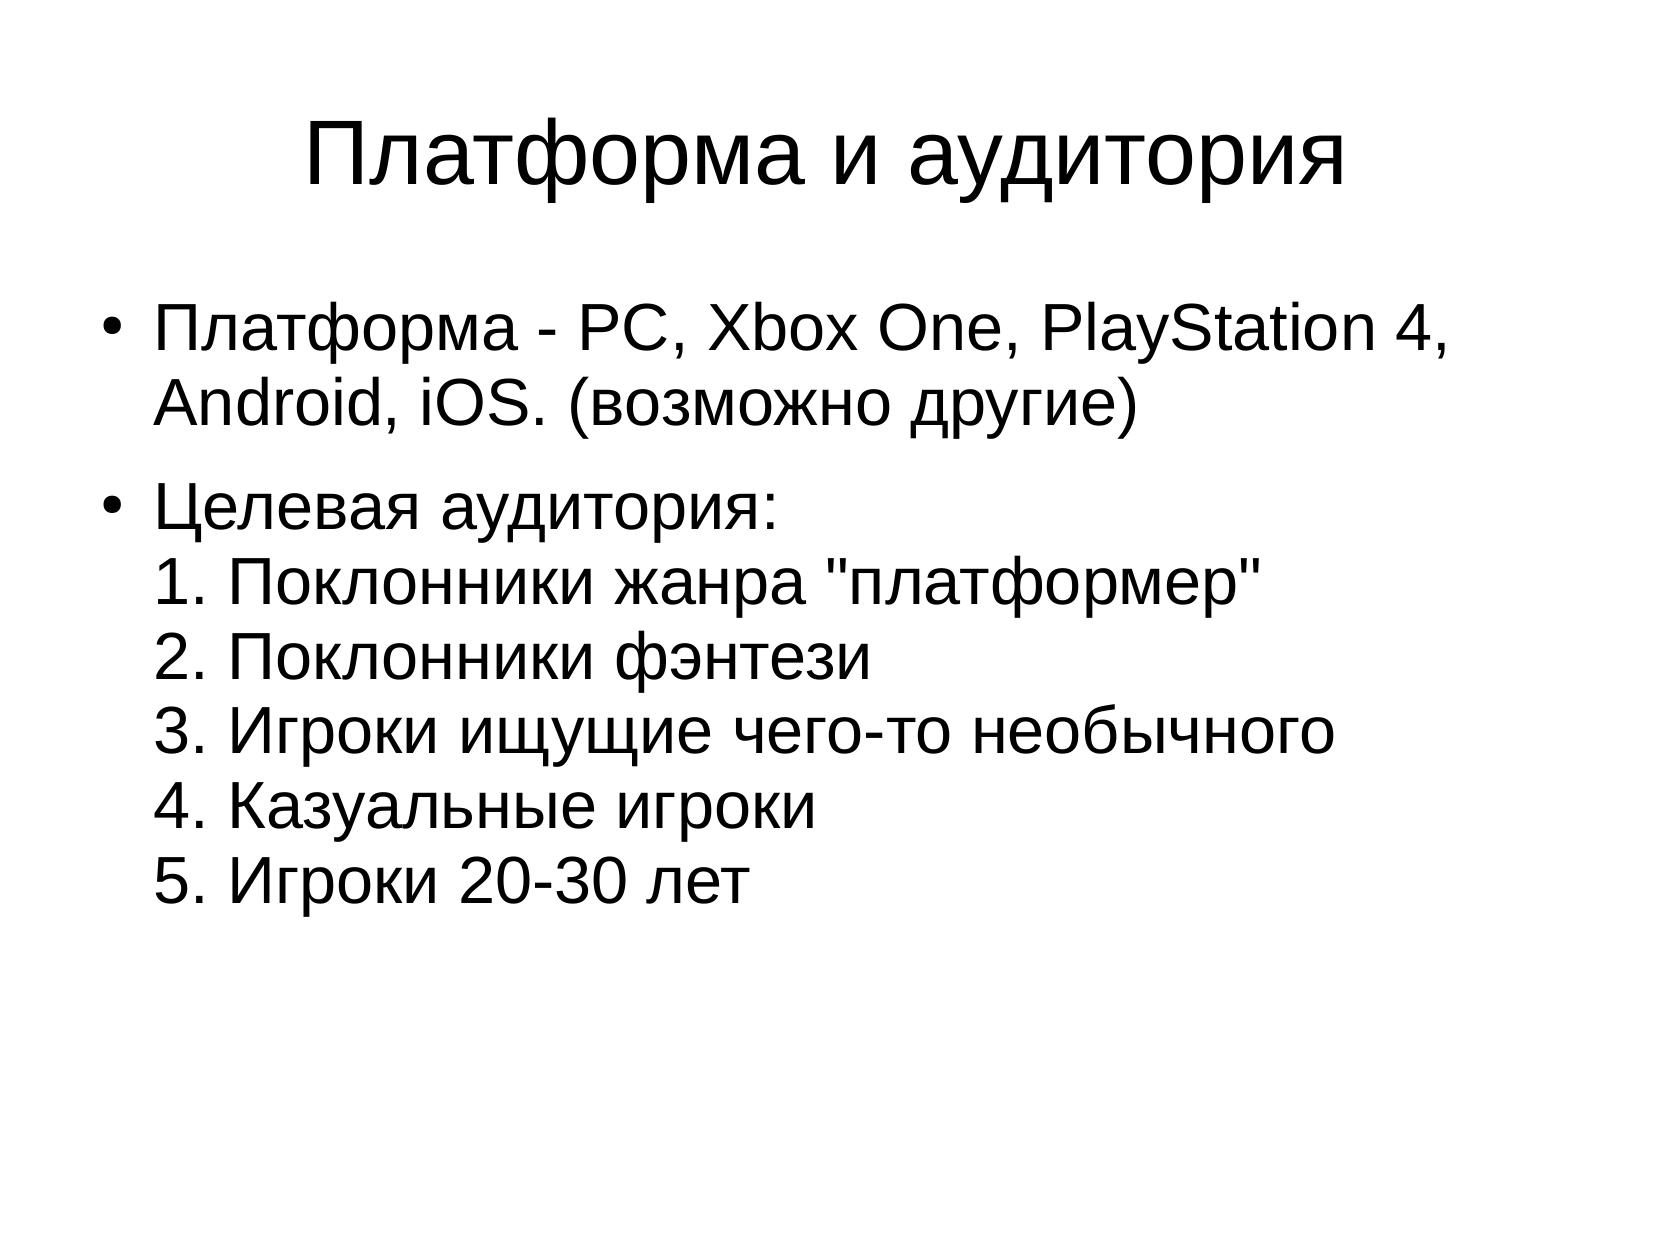

# Платформа и аудитория
Платформа - PC, Xbox One, PlayStation 4, Android, iOS. (возможно другие)
Целевая аудитория:
1. Поклонники жанра "платформер"
2. Поклонники фэнтези
3. Игроки ищущие чего-то необычного
4. Казуальные игроки
5. Игроки 20-30 лет